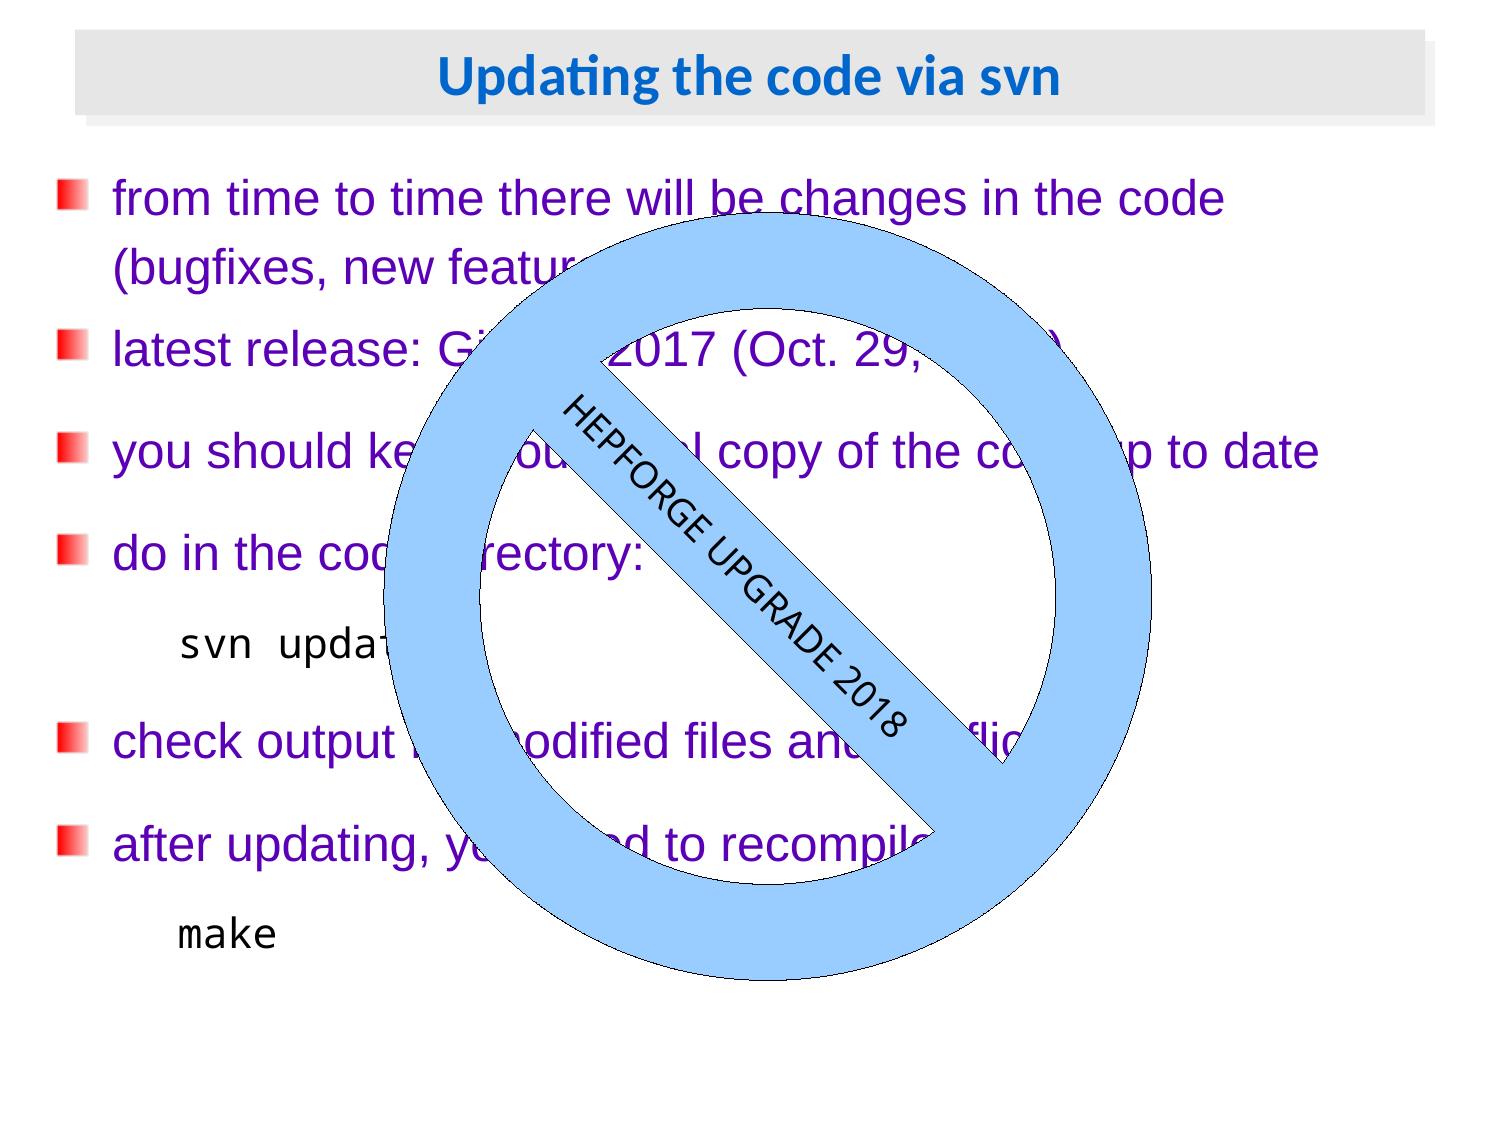

# Updating the code via svn
from time to time there will be changes in the code
(bugfixes, new features, …)
latest release: GiBUU 2017 (Oct. 29, 2017)
you should keep your local copy of the code up to date
do in the code directory:
svn update
check output for modified files and conflicts
after updating, you need to recompile
make
HEPFORGE UPGRADE 2018